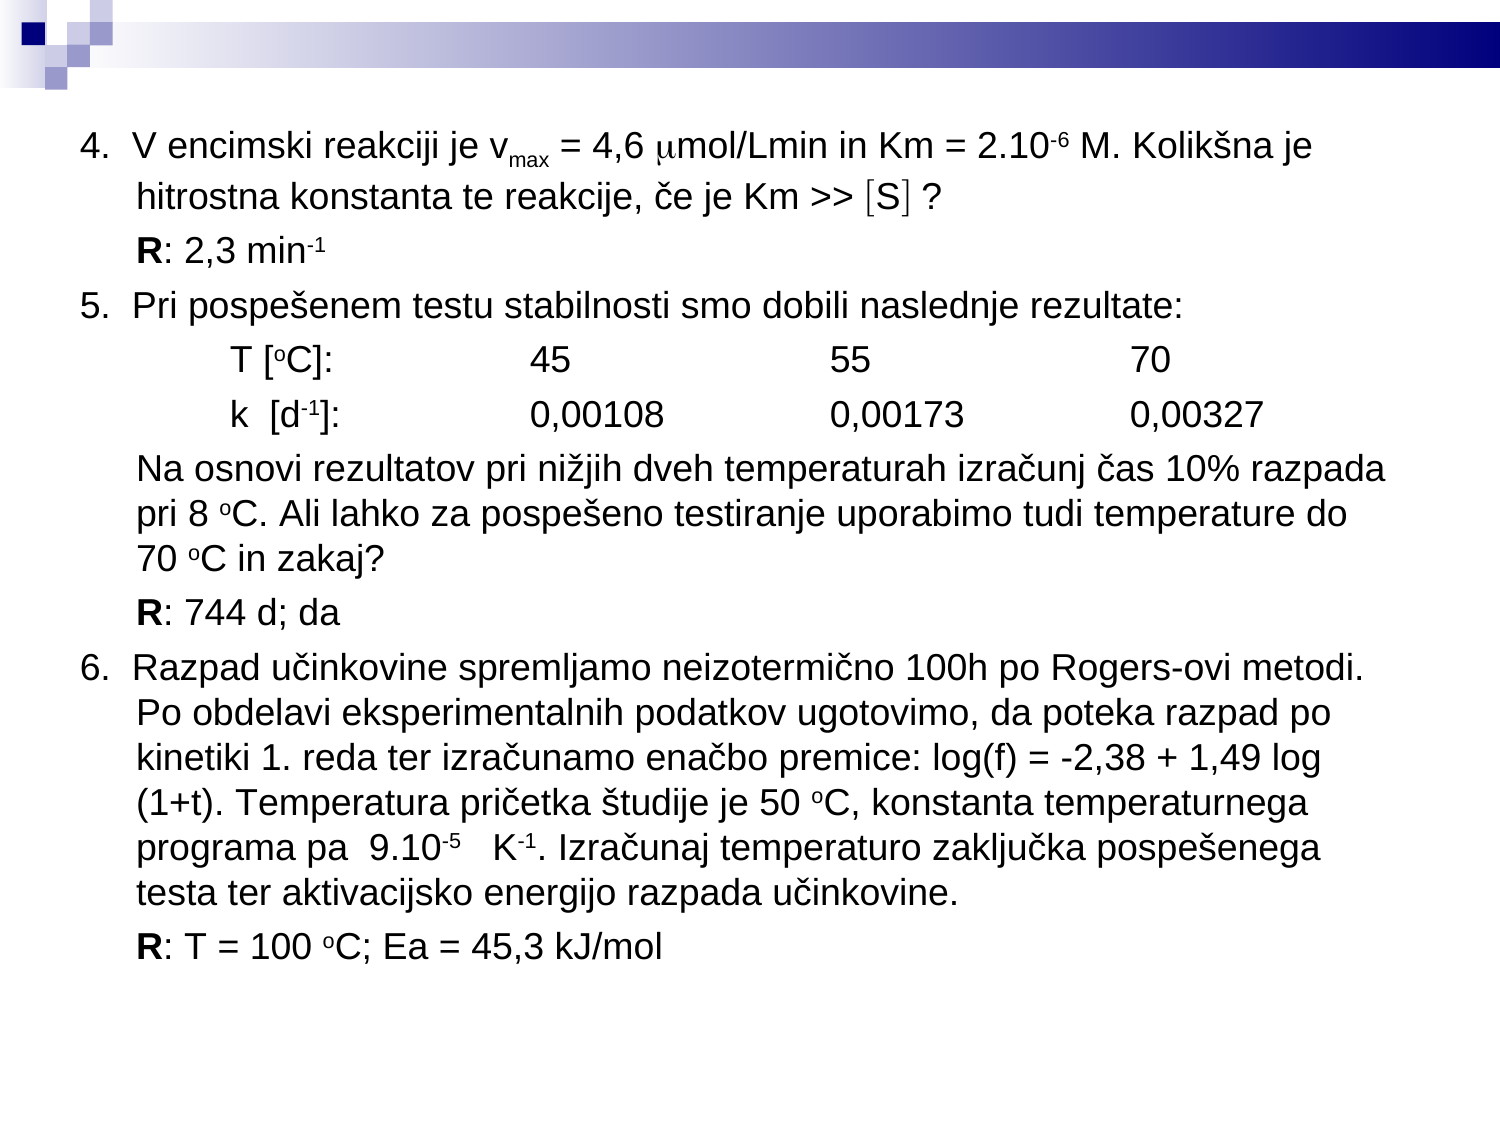

# 4. V encimski reakciji je vmax = 4,6 mol/Lmin in Km = 2.10-6 M. Kolikšna je hitrostna konstanta te reakcije, če je Km >> S ?
	R: 2,3 min-1
5. Pri pospešenem testu stabilnosti smo dobili naslednje rezultate:
		T [oC]:		45		55		70
		k [d-1]:		0,00108		0,00173		0,00327
	Na osnovi rezultatov pri nižjih dveh temperaturah izračunj čas 10% razpada pri 8 oC. Ali lahko za pospešeno testiranje uporabimo tudi temperature do 70 oC in zakaj?
	R: 744 d; da
6. Razpad učinkovine spremljamo neizotermično 100h po Rogers-ovi metodi. Po obdelavi eksperimentalnih podatkov ugotovimo, da poteka razpad po kinetiki 1. reda ter izračunamo enačbo premice: log(f) = -2,38 + 1,49 log (1+t). Temperatura pričetka študije je 50 oC, konstanta temperaturnega programa pa 9.10-5 K-1. Izračunaj temperaturo zaključka pospešenega testa ter aktivacijsko energijo razpada učinkovine.
	R: T = 100 oC; Ea = 45,3 kJ/mol